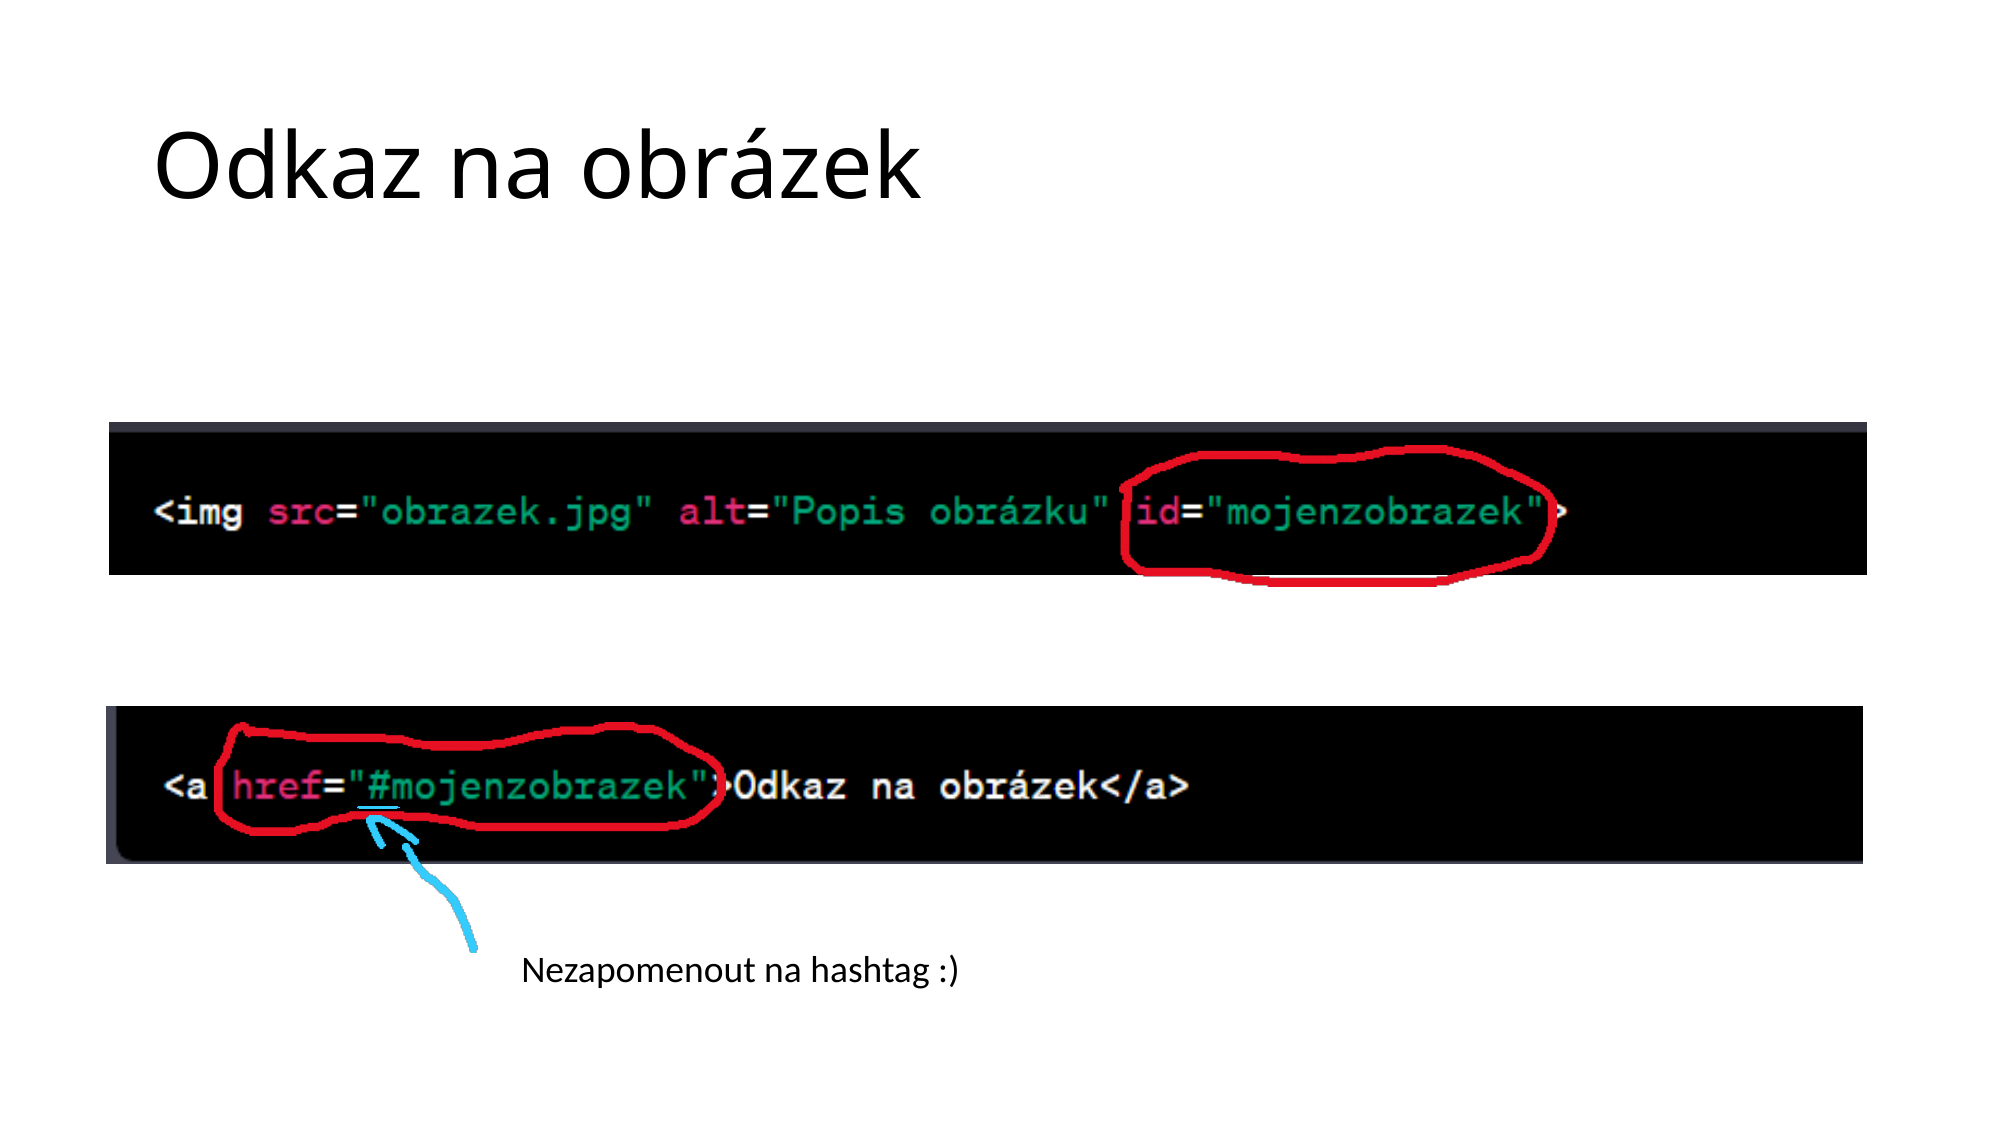

# Odkaz na obrázek
Nezapomenout na hashtag :)